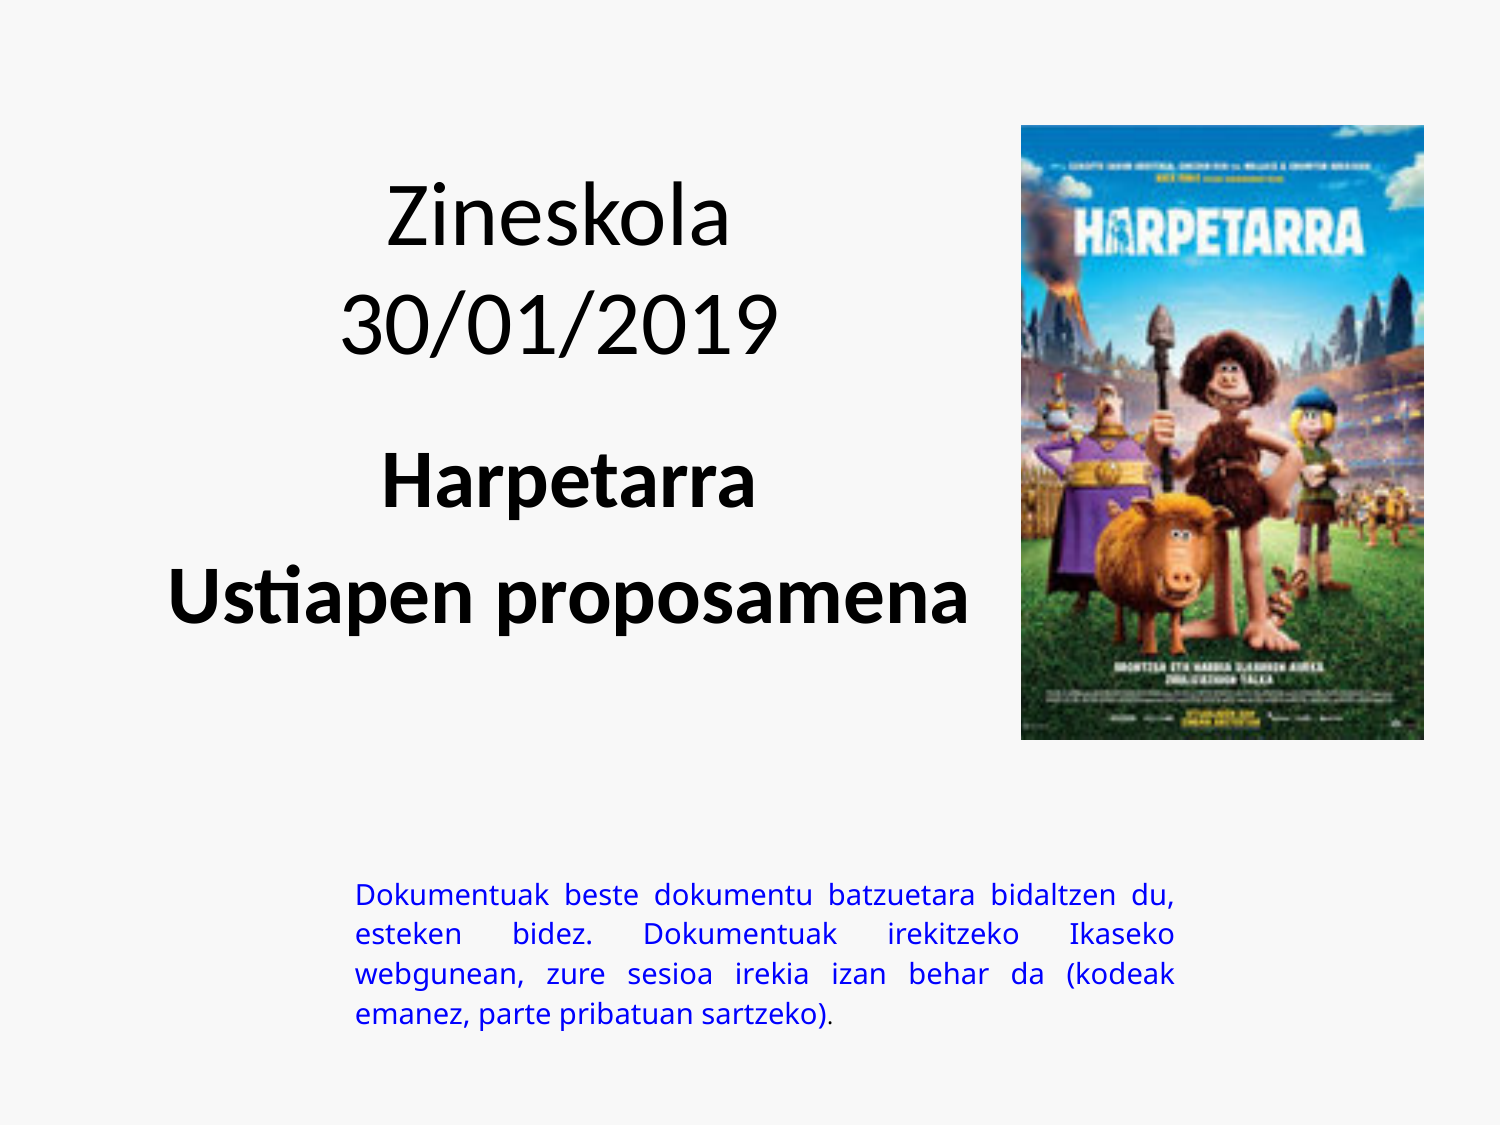

# Zineskola 30/01/2019
Harpetarra
Ustiapen proposamena
Dokumentuak beste dokumentu batzuetara bidaltzen du, esteken bidez. Dokumentuak irekitzeko Ikaseko webgunean, zure sesioa irekia izan behar da (kodeak emanez, parte pribatuan sartzeko).